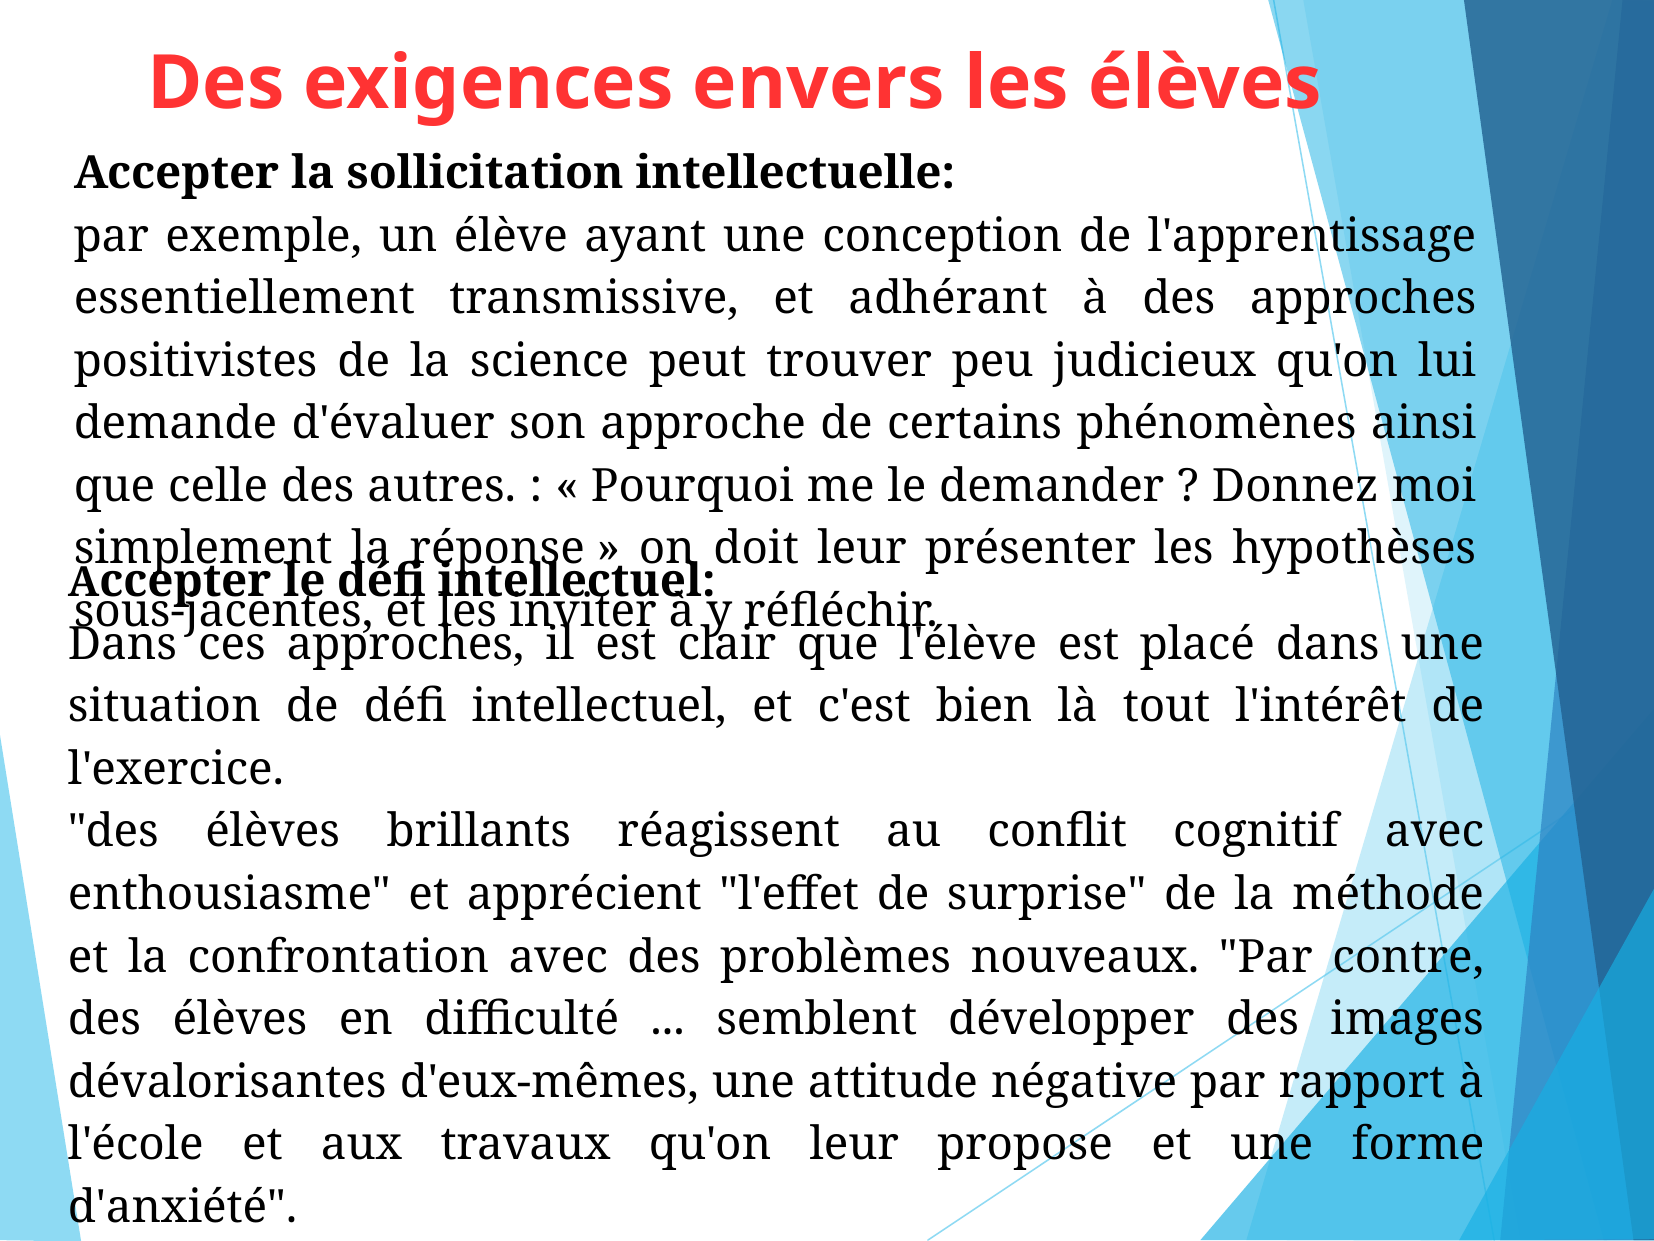

Des exigences envers les élèves
Accepter la sollicitation intellectuelle:
par exemple, un élève ayant une conception de l'apprentissage essentiellement transmissive, et adhérant à des approches positivistes de la science peut trouver peu judicieux qu'on lui demande d'évaluer son approche de certains phénomènes ainsi que celle des autres. : « Pourquoi me le demander ? Donnez moi simplement la réponse » on doit leur présenter les hypothèses sous-jacentes, et les inviter à y réfléchir.
Accepter le défi intellectuel:
Dans ces approches, il est clair que l'élève est placé dans une situation de défi intellectuel, et c'est bien là tout l'intérêt de l'exercice.
"des élèves brillants réagissent au conflit cognitif avec enthousiasme" et apprécient "l'effet de surprise" de la méthode et la confrontation avec des problèmes nouveaux. "Par contre, des élèves en difficulté ... semblent développer des images dévalorisantes d'eux-mêmes, une attitude négative par rapport à l'école et aux travaux qu'on leur propose et une forme d'anxiété".